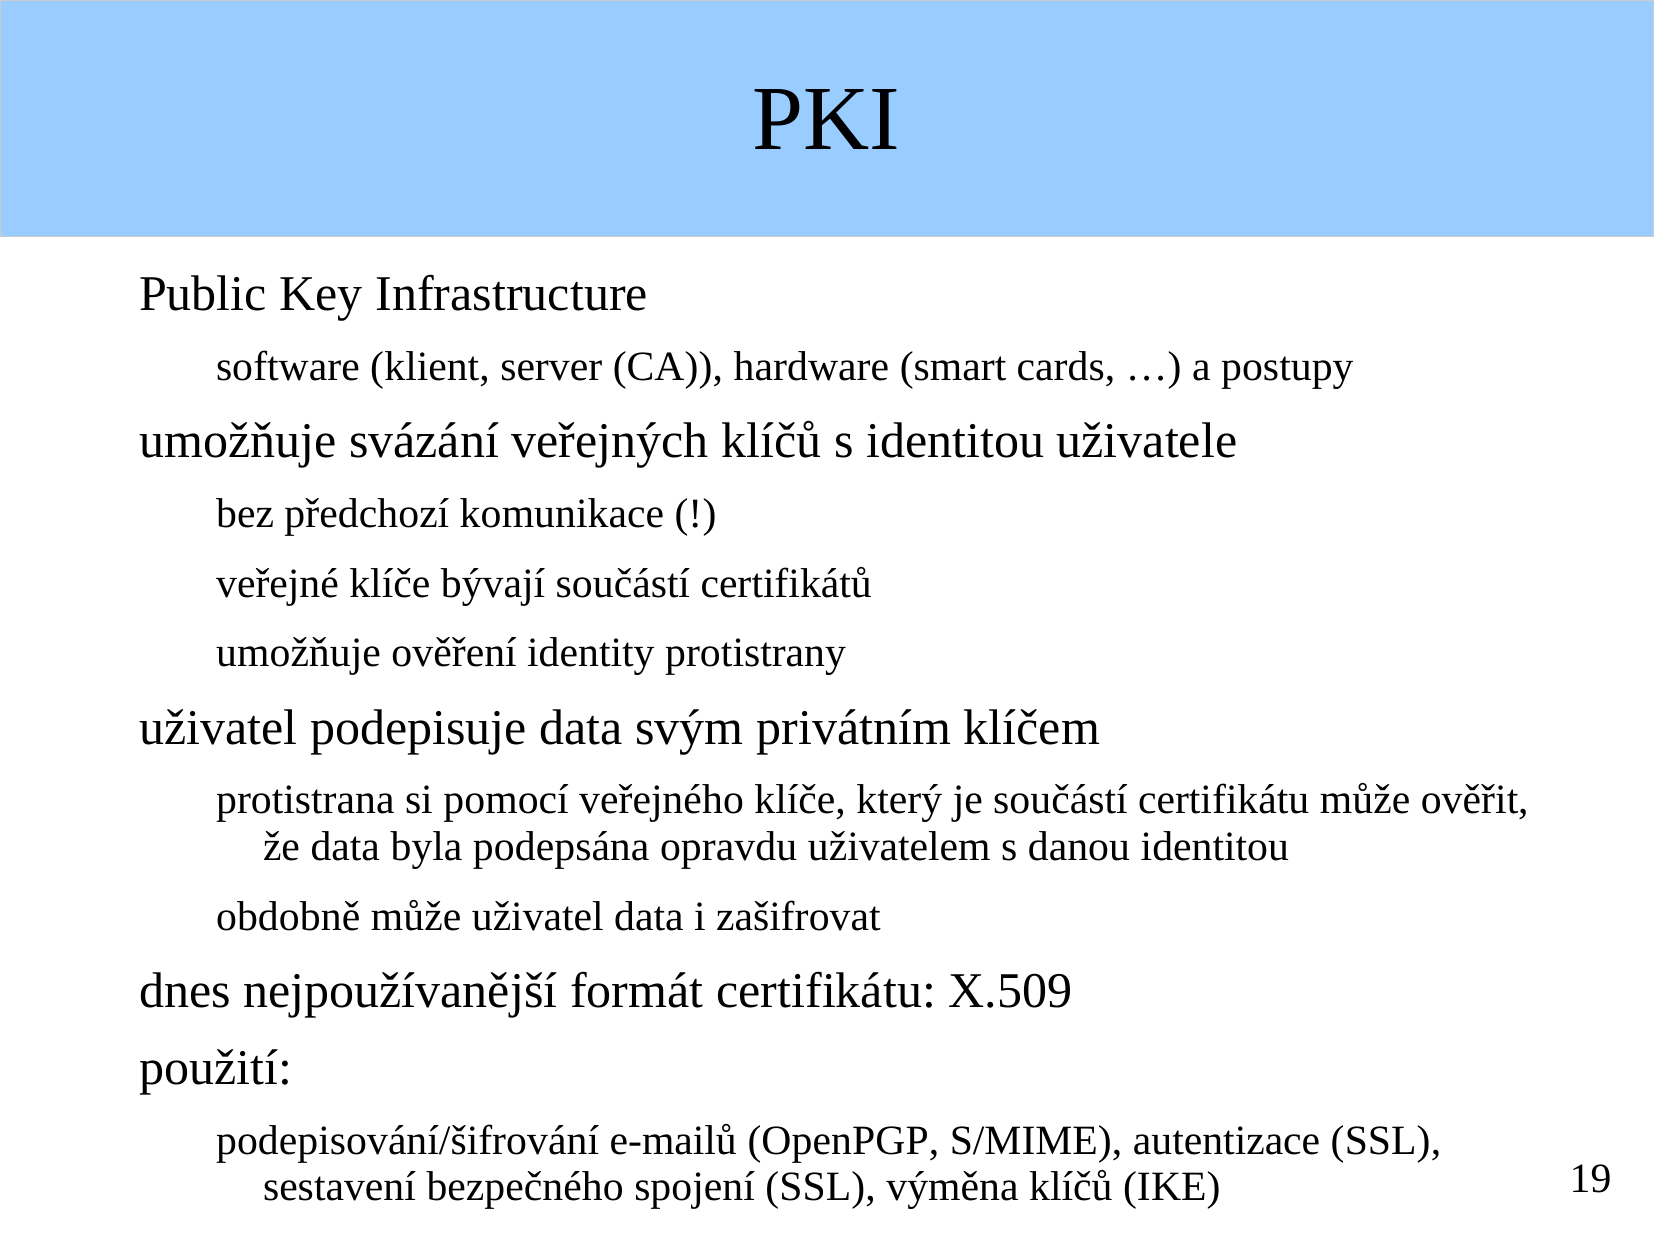

# PKI
Public Key Infrastructure
software (klient, server (CA)), hardware (smart cards, …) a postupy
umožňuje svázání veřejných klíčů s identitou uživatele
bez předchozí komunikace (!)
veřejné klíče bývají součástí certifikátů
umožňuje ověření identity protistrany
uživatel podepisuje data svým privátním klíčem
protistrana si pomocí veřejného klíče, který je součástí certifikátu může ověřit, že data byla podepsána opravdu uživatelem s danou identitou
obdobně může uživatel data i zašifrovat
dnes nejpoužívanější formát certifikátu: X.509
použití:
podepisování/šifrování e-mailů (OpenPGP, S/MIME), autentizace (SSL), sestavení bezpečného spojení (SSL), výměna klíčů (IKE)